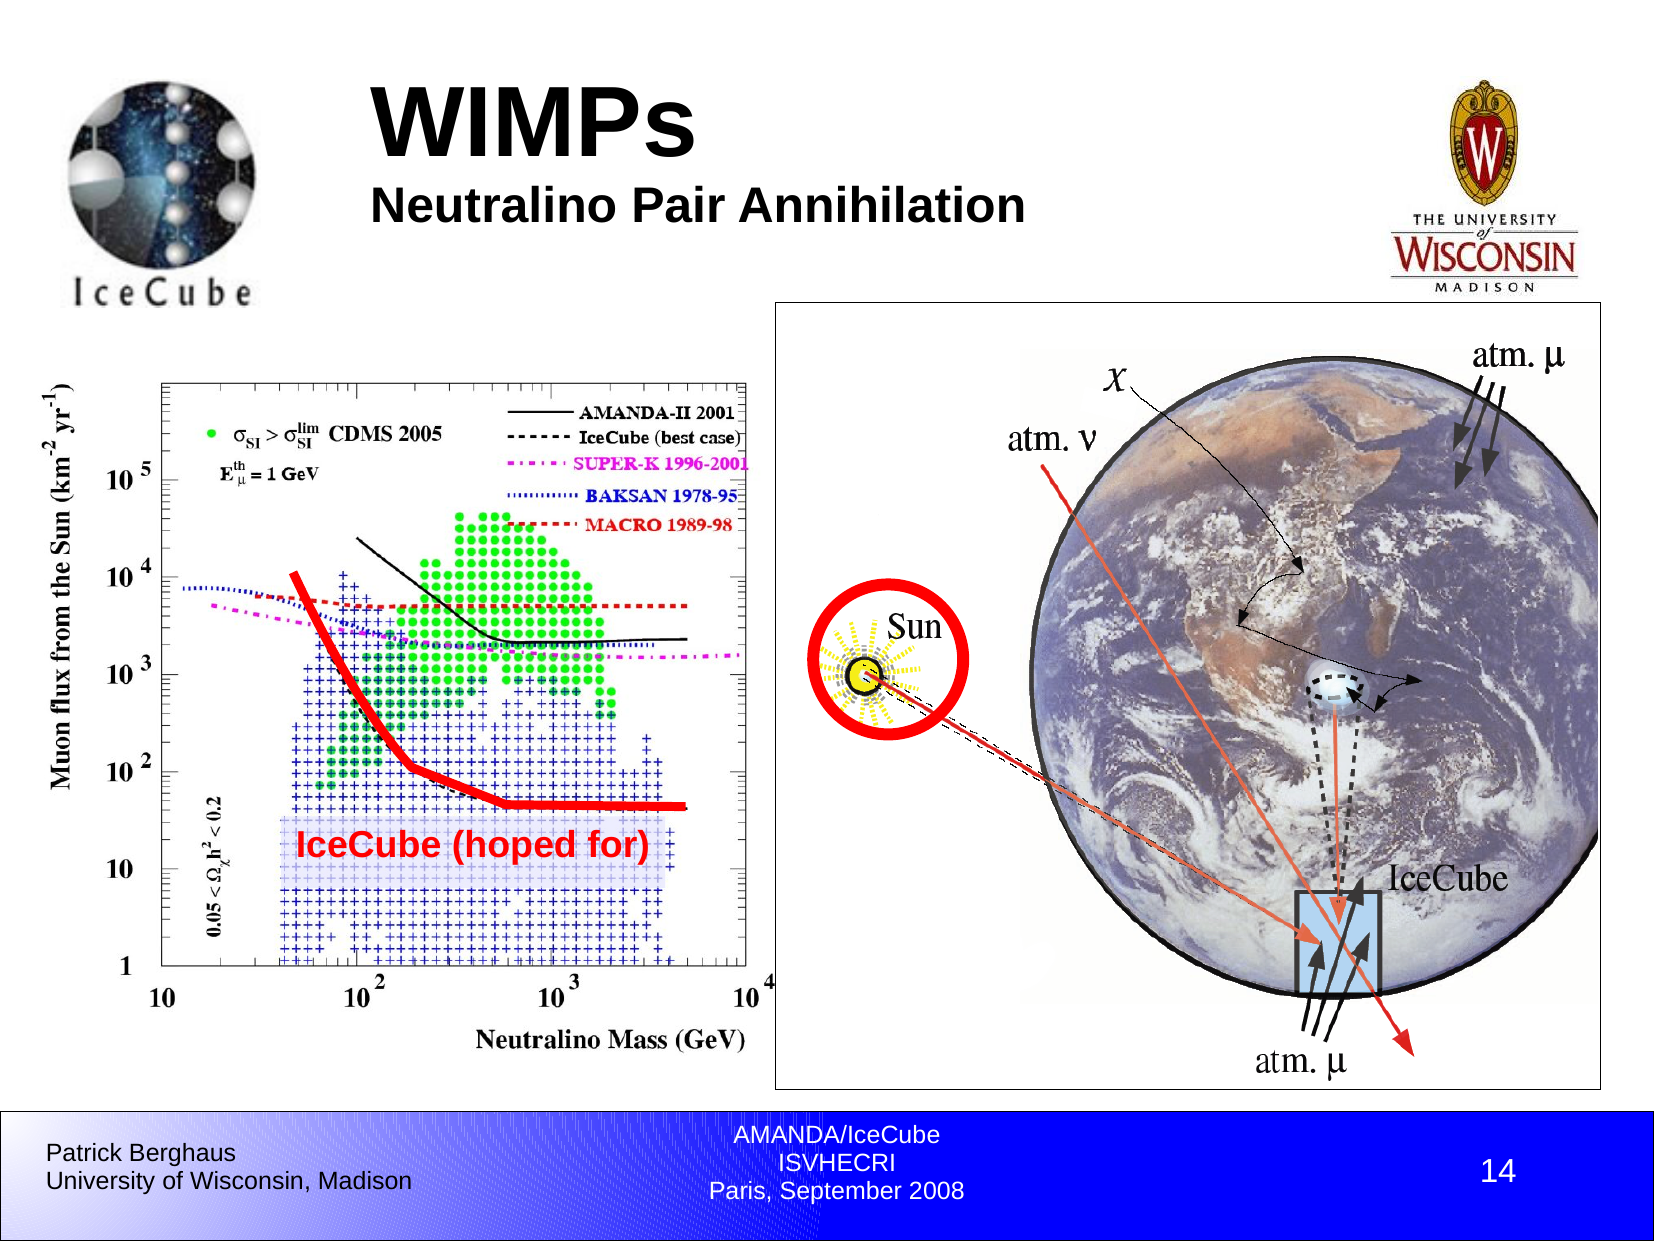

WIMPs
Neutralino Pair Annihilation
IceCube (hoped for)